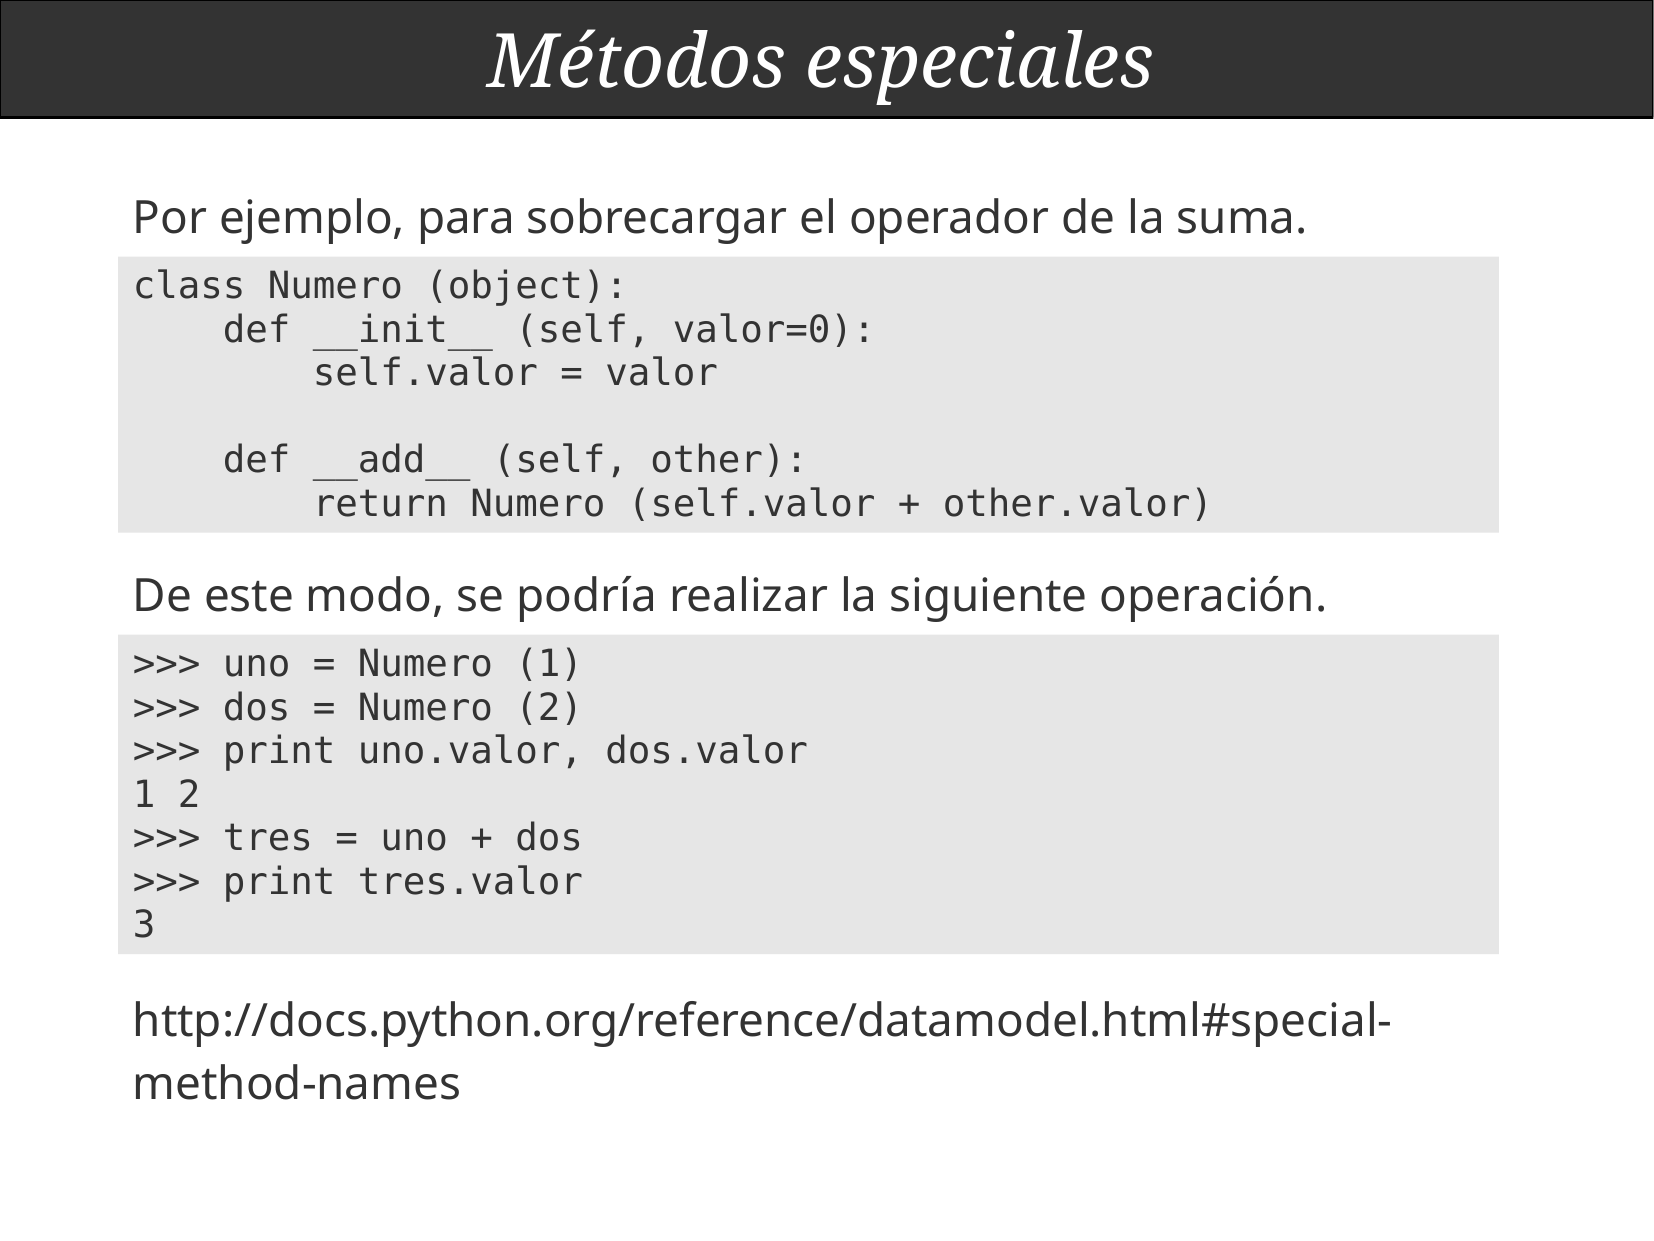

Métodos especiales
Por ejemplo, para sobrecargar el operador de la suma.
class Numero (object):
 def __init__ (self, valor=0):
 self.valor = valor
 def __add__ (self, other):
 return Numero (self.valor + other.valor)
De este modo, se podría realizar la siguiente operación.
>>> uno = Numero (1)
>>> dos = Numero (2)
>>> print uno.valor, dos.valor
1 2
>>> tres = uno + dos
>>> print tres.valor
3
http://docs.python.org/reference/datamodel.html#special-method-names